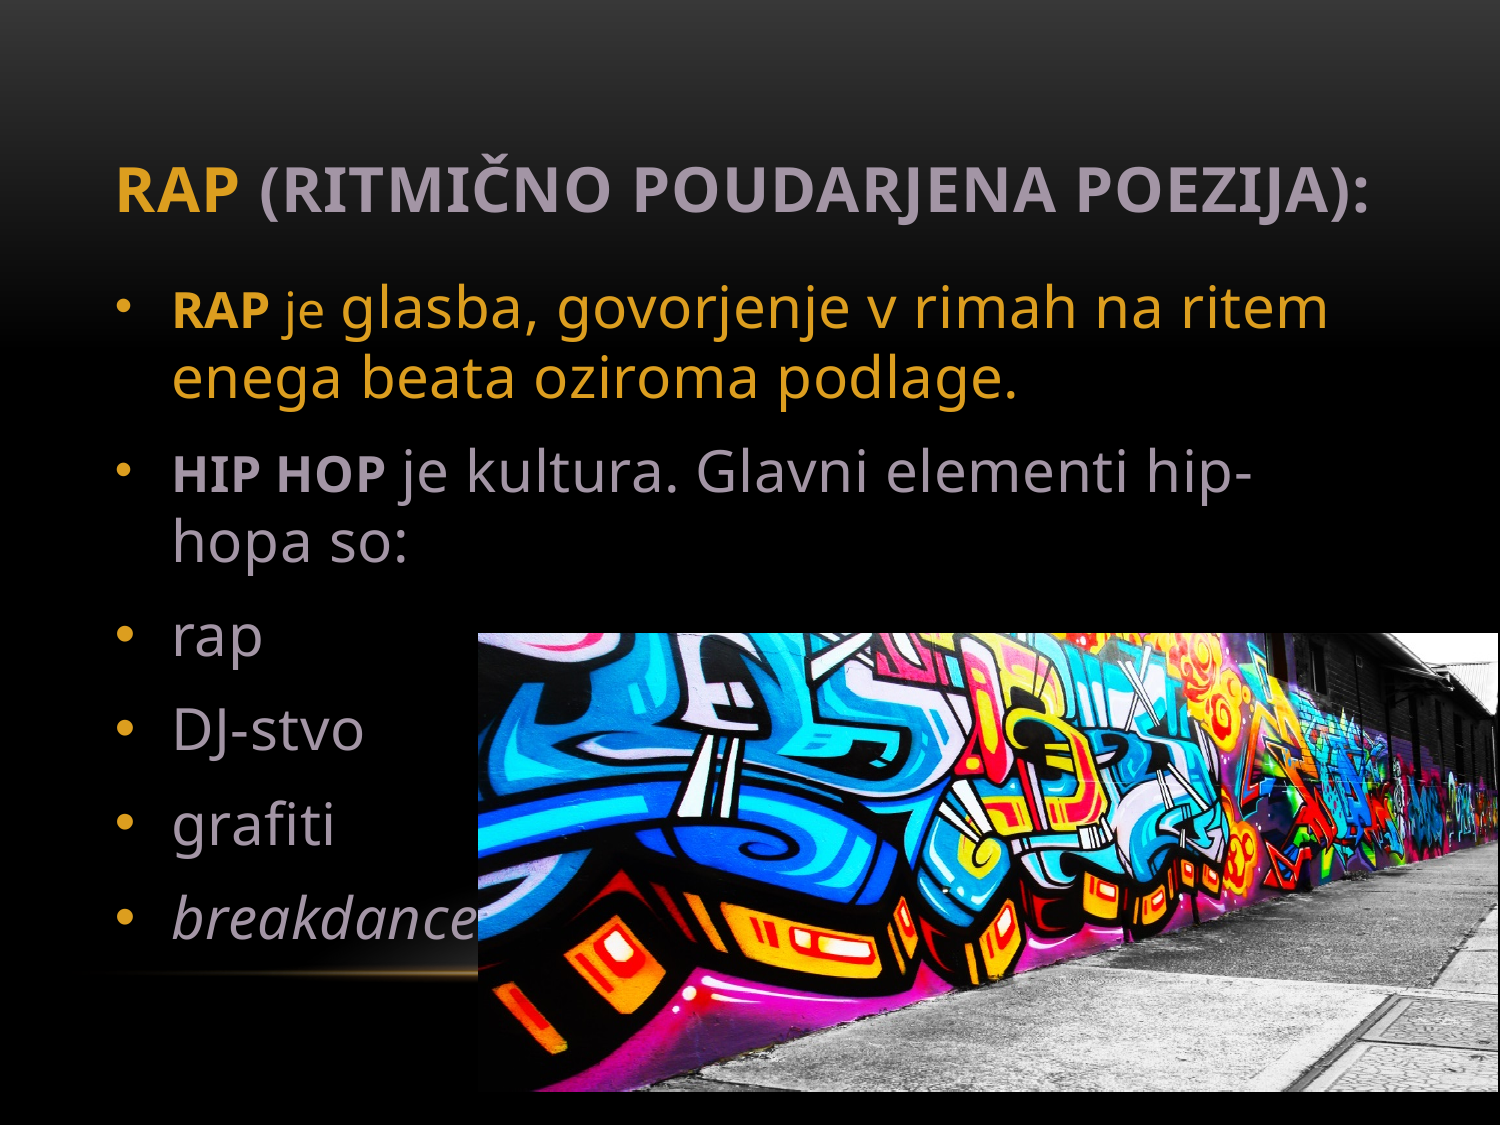

# RAP (Ritmično poudarjena poezija):
RAP je glasba, govorjenje v rimah na ritem enega beata oziroma podlage.
HIP HOP je kultura. Glavni elementi hip-hopa so:
rap
DJ-stvo
grafiti
breakdance